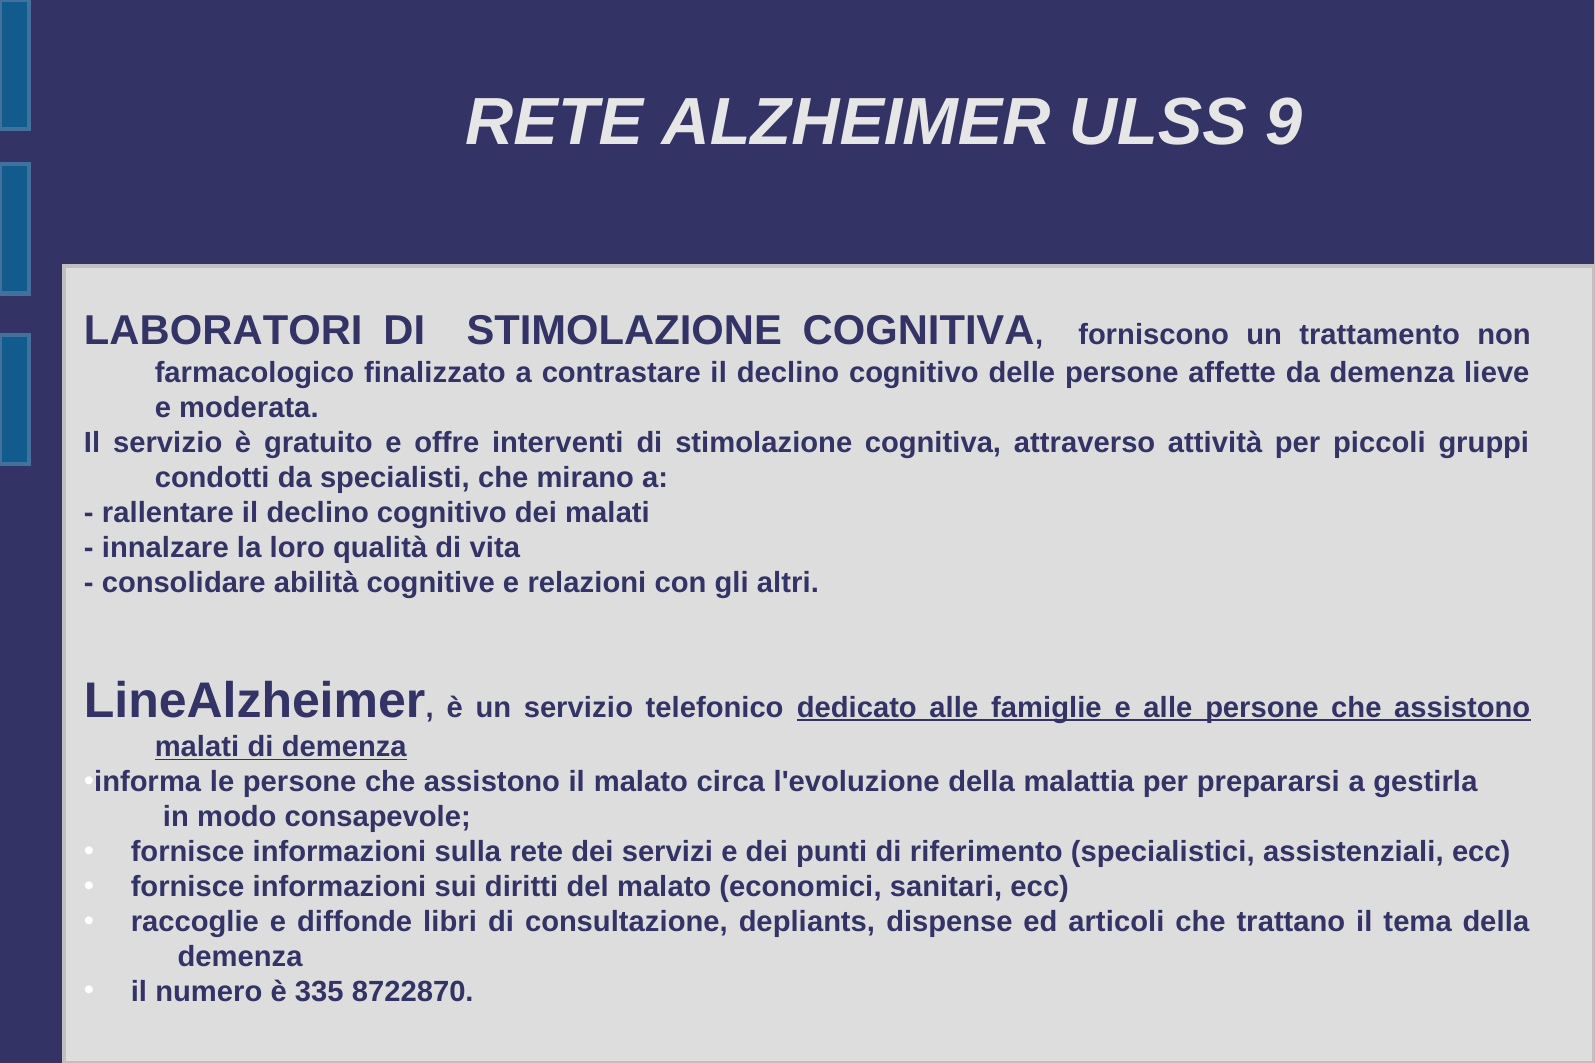

# RETE ALZHEIMER ULSS 9
LABORATORI DI STIMOLAZIONE COGNITIVA, forniscono un trattamento non farmacologico finalizzato a contrastare il declino cognitivo delle persone affette da demenza lieve e moderata.
Il servizio è gratuito e offre interventi di stimolazione cognitiva, attraverso attività per piccoli gruppi condotti da specialisti, che mirano a:
- rallentare il declino cognitivo dei malati
- innalzare la loro qualità di vita
- consolidare abilità cognitive e relazioni con gli altri.
LineAlzheimer, è un servizio telefonico dedicato alle famiglie e alle persone che assistono malati di demenza
informa le persone che assistono il malato circa l'evoluzione della malattia per prepararsi a gestirla in modo consapevole;
fornisce informazioni sulla rete dei servizi e dei punti di riferimento (specialistici, assistenziali, ecc)
fornisce informazioni sui diritti del malato (economici, sanitari, ecc)
raccoglie e diffonde libri di consultazione, depliants, dispense ed articoli che trattano il tema della demenza
il numero è 335 8722870.